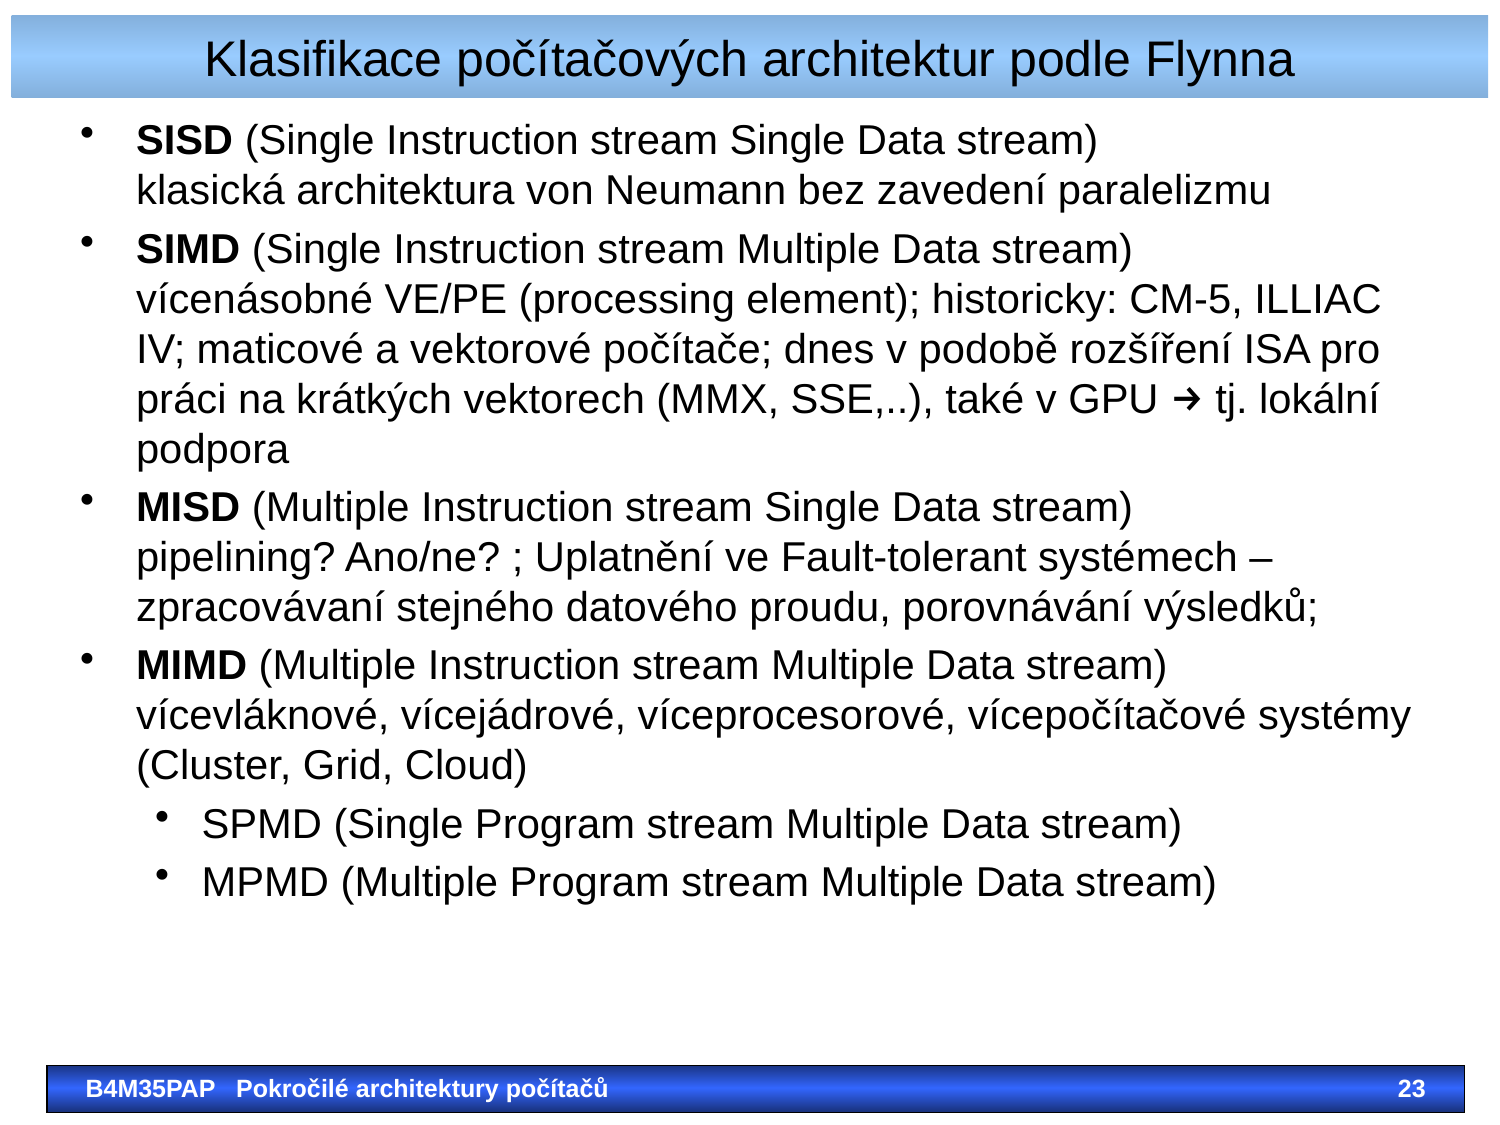

# Klasifikace počítačových architektur podle Flynna
SISD (Single Instruction stream Single Data stream)
klasická architektura von Neumann bez zavedení paralelizmu
SIMD (Single Instruction stream Multiple Data stream)
vícenásobné VE/PE (processing element); historicky: CM-5, ILLIAC IV; maticové a vektorové počítače; dnes v podobě rozšíření ISA pro práci na krátkých vektorech (MMX, SSE,..), také v GPU → tj. lokální podpora
MISD (Multiple Instruction stream Single Data stream)
pipelining? Ano/ne? ; Uplatnění ve Fault-tolerant systémech – zpracovávaní stejného datového proudu, porovnávání výsledků;
MIMD (Multiple Instruction stream Multiple Data stream)
vícevláknové, vícejádrové, víceprocesorové, vícepočítačové systémy (Cluster, Grid, Cloud)
SPMD (Single Program stream Multiple Data stream)
MPMD (Multiple Program stream Multiple Data stream)
B4M35PAP Pokročilé architektury počítačů